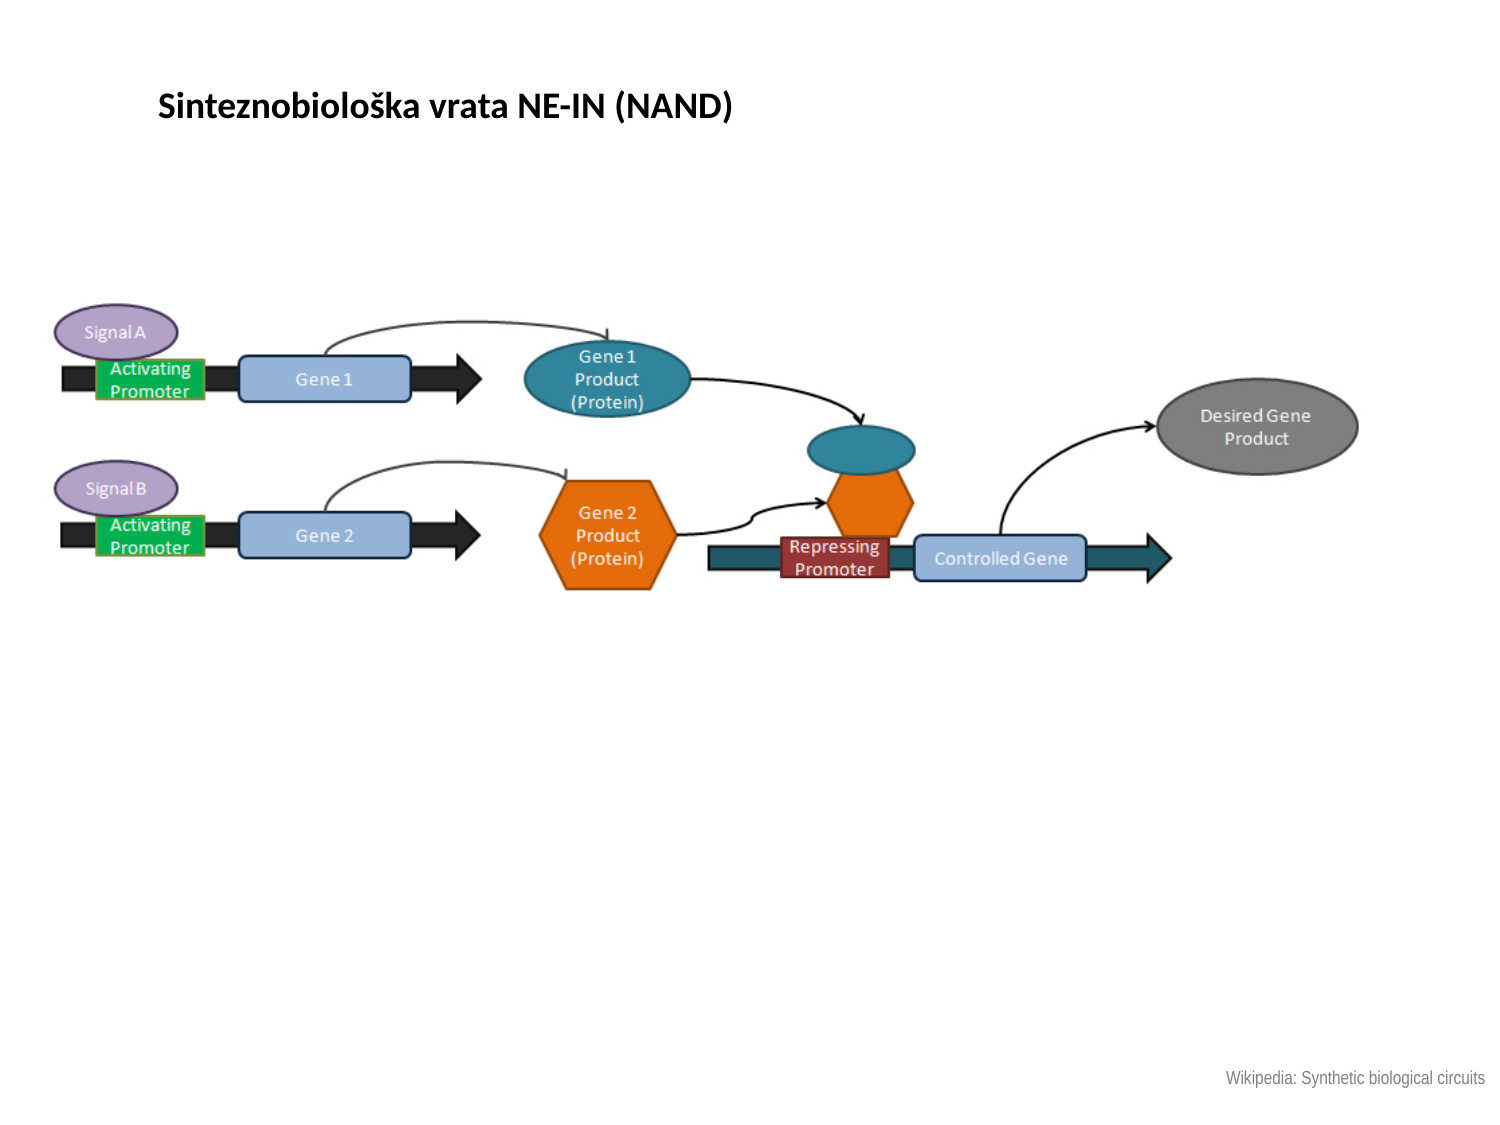

Sinteznobiološka vrata NE-IN (NAND)
Wikipedia: Synthetic biological circuits